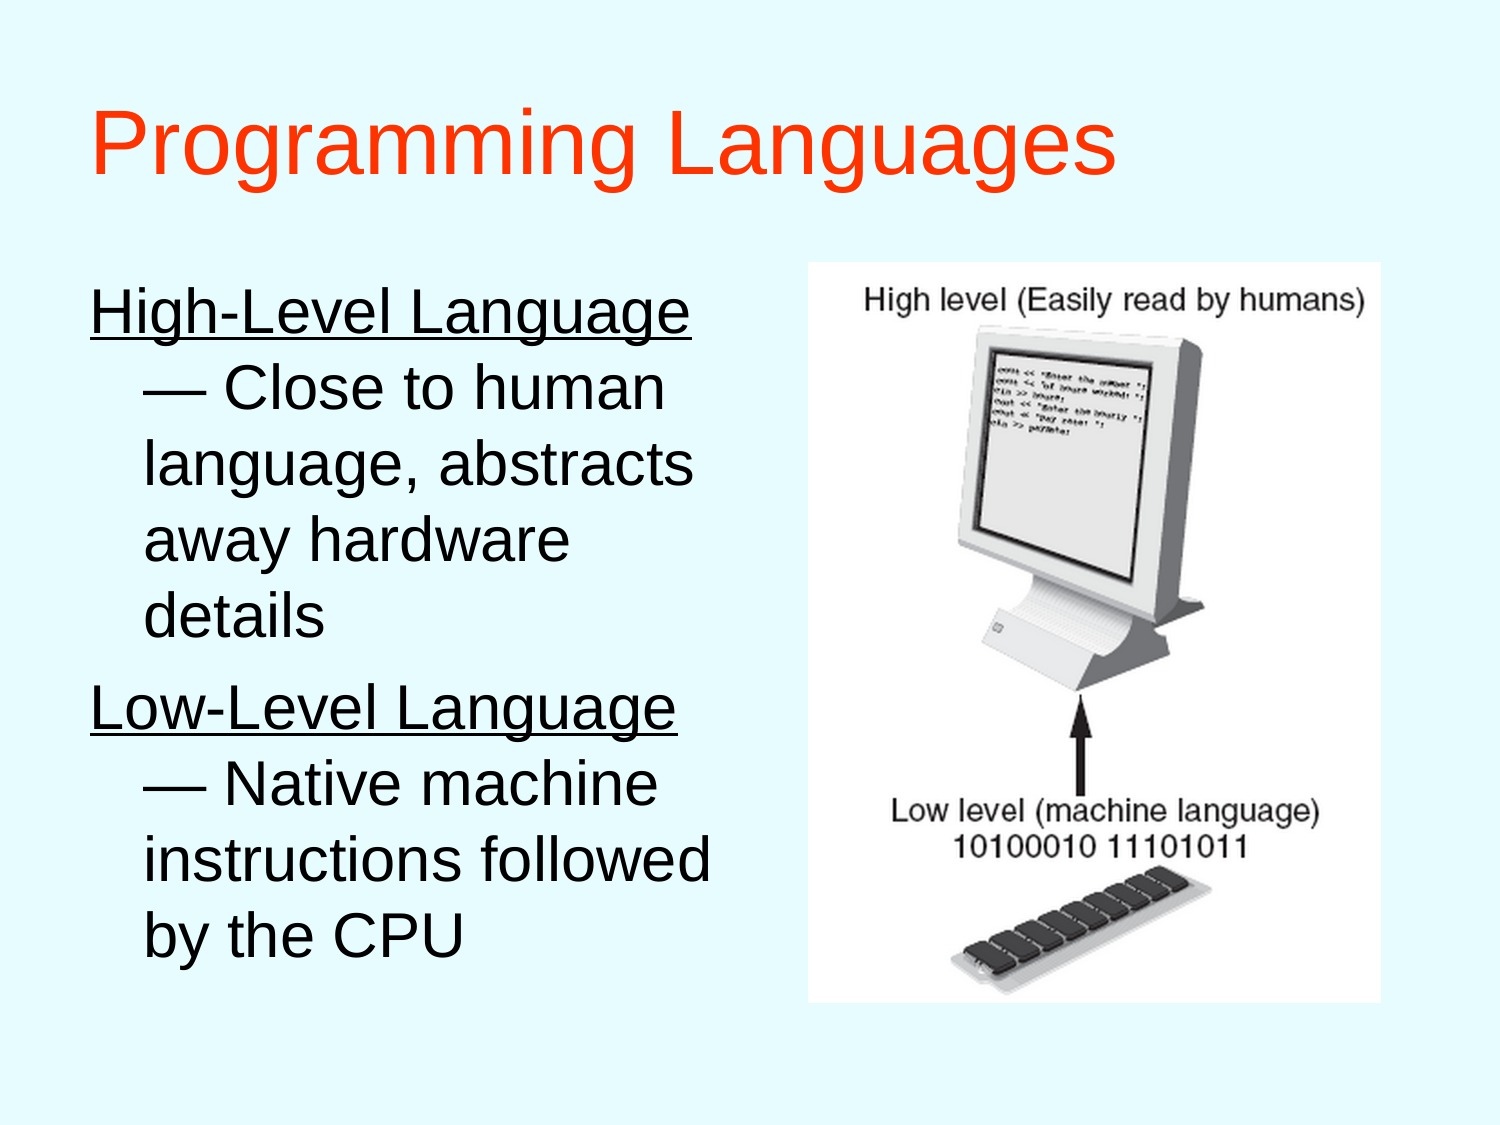

# Programming Languages
High-Level Language — Close to human language, abstracts away hardware details
Low-Level Language — Native machine instructions followed by the CPU